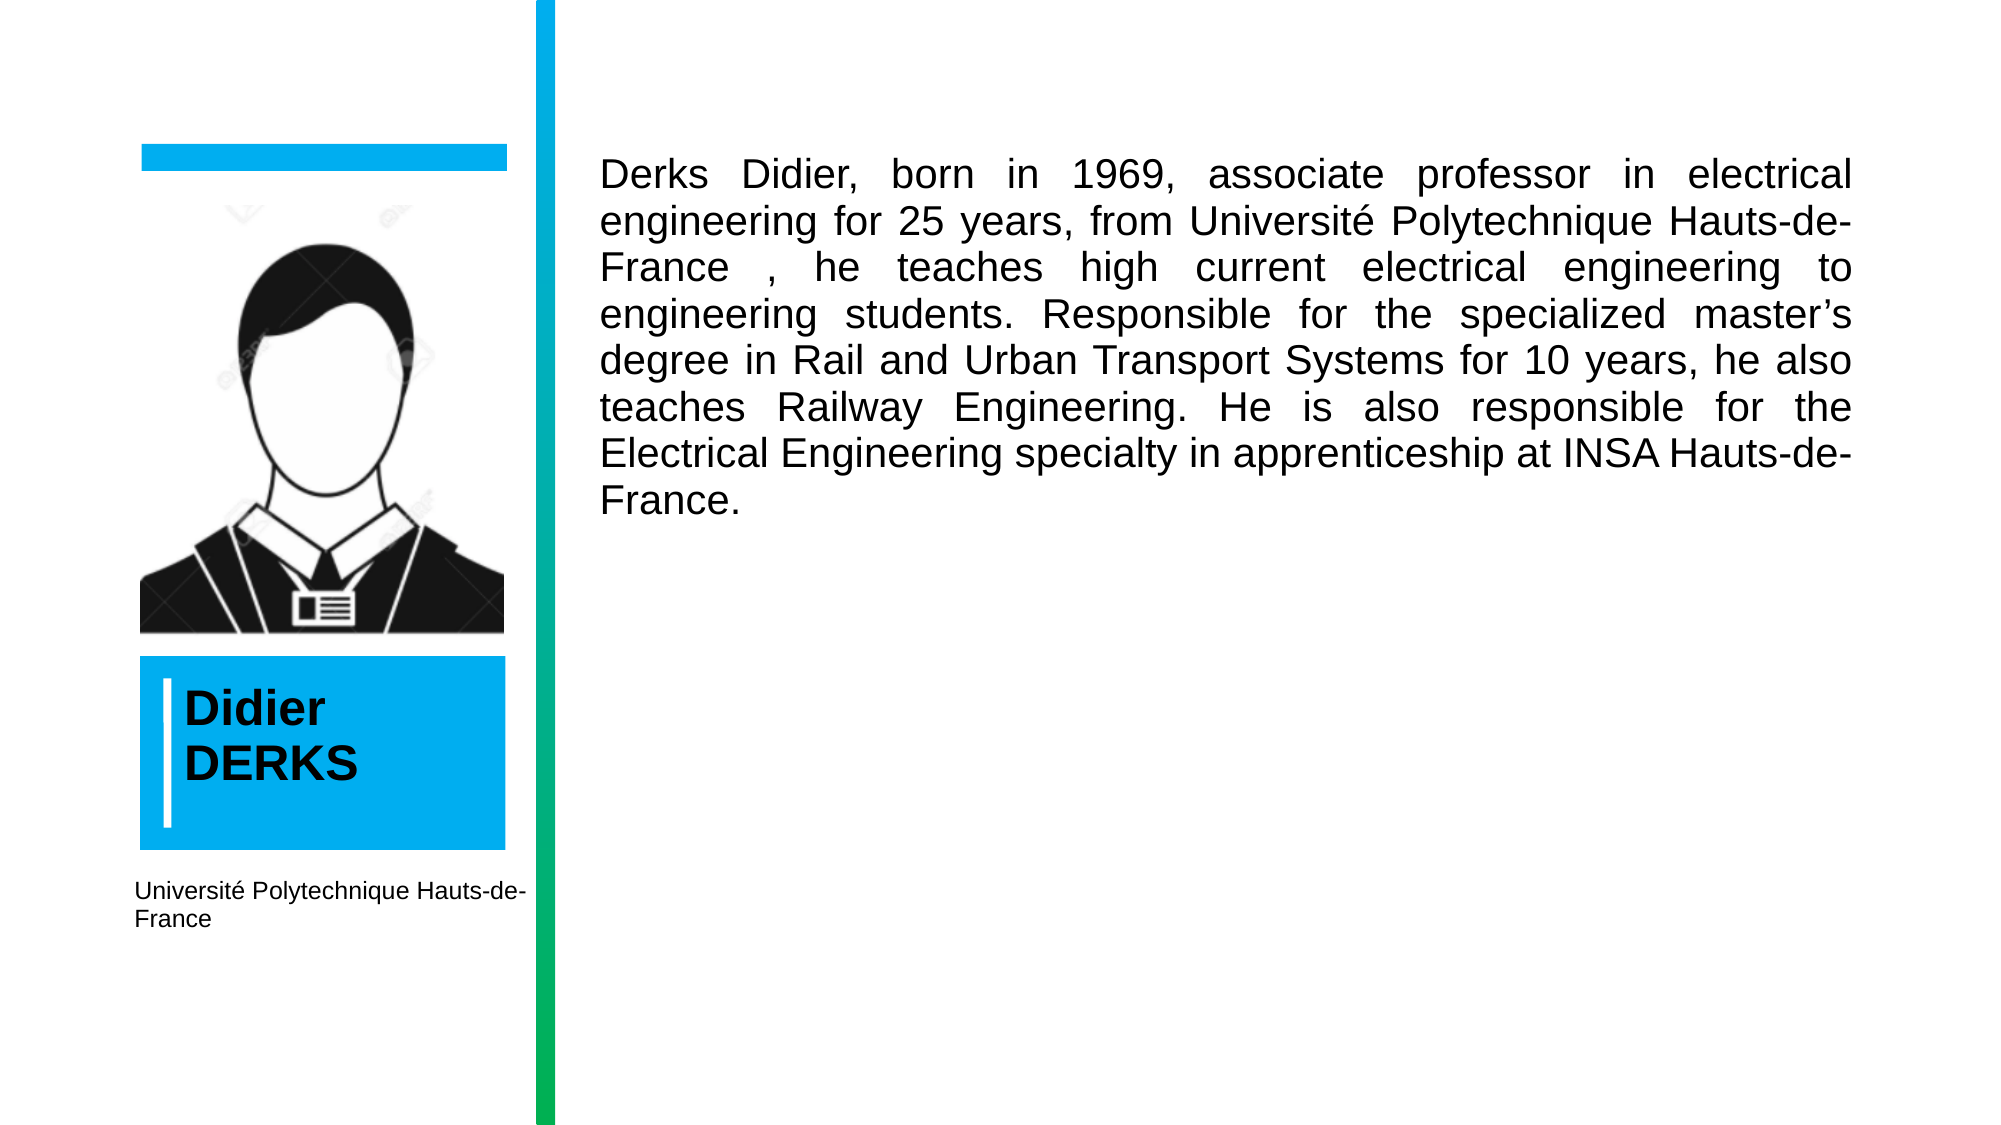

Derks Didier, born in 1969, associate professor in electrical engineering for 25 years, from Université Polytechnique Hauts-de-France , he teaches high current electrical engineering to engineering students. Responsible for the specialized master’s degree in Rail and Urban Transport Systems for 10 years, he also teaches Railway Engineering. He is also responsible for the Electrical Engineering specialty in apprenticeship at INSA Hauts-de-France.
Didier
DERKS
Université Polytechnique Hauts-de-France